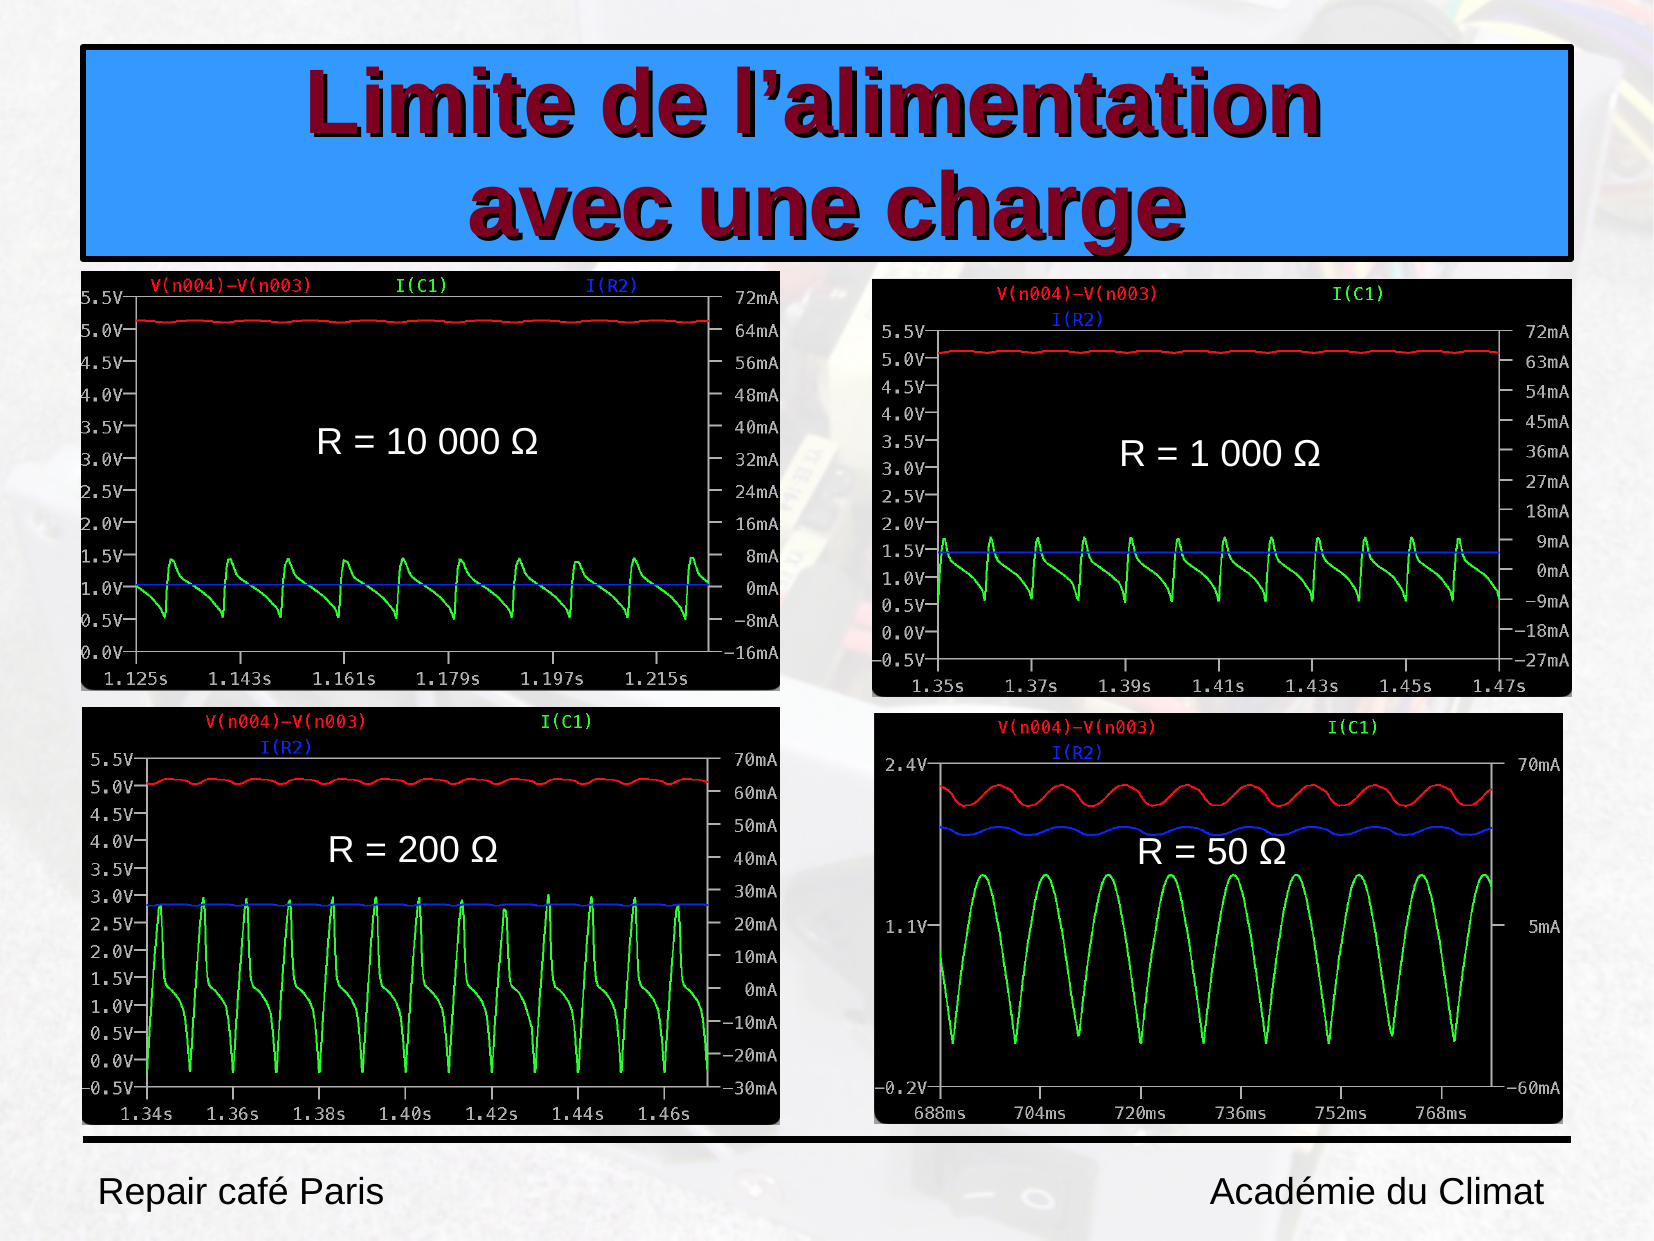

# Limite de l’alimentation avec une charge
R = 10 000 Ω
R = 1 000 Ω
R = 200 Ω
R = 50 Ω
Repair café Paris	Académie du Climat